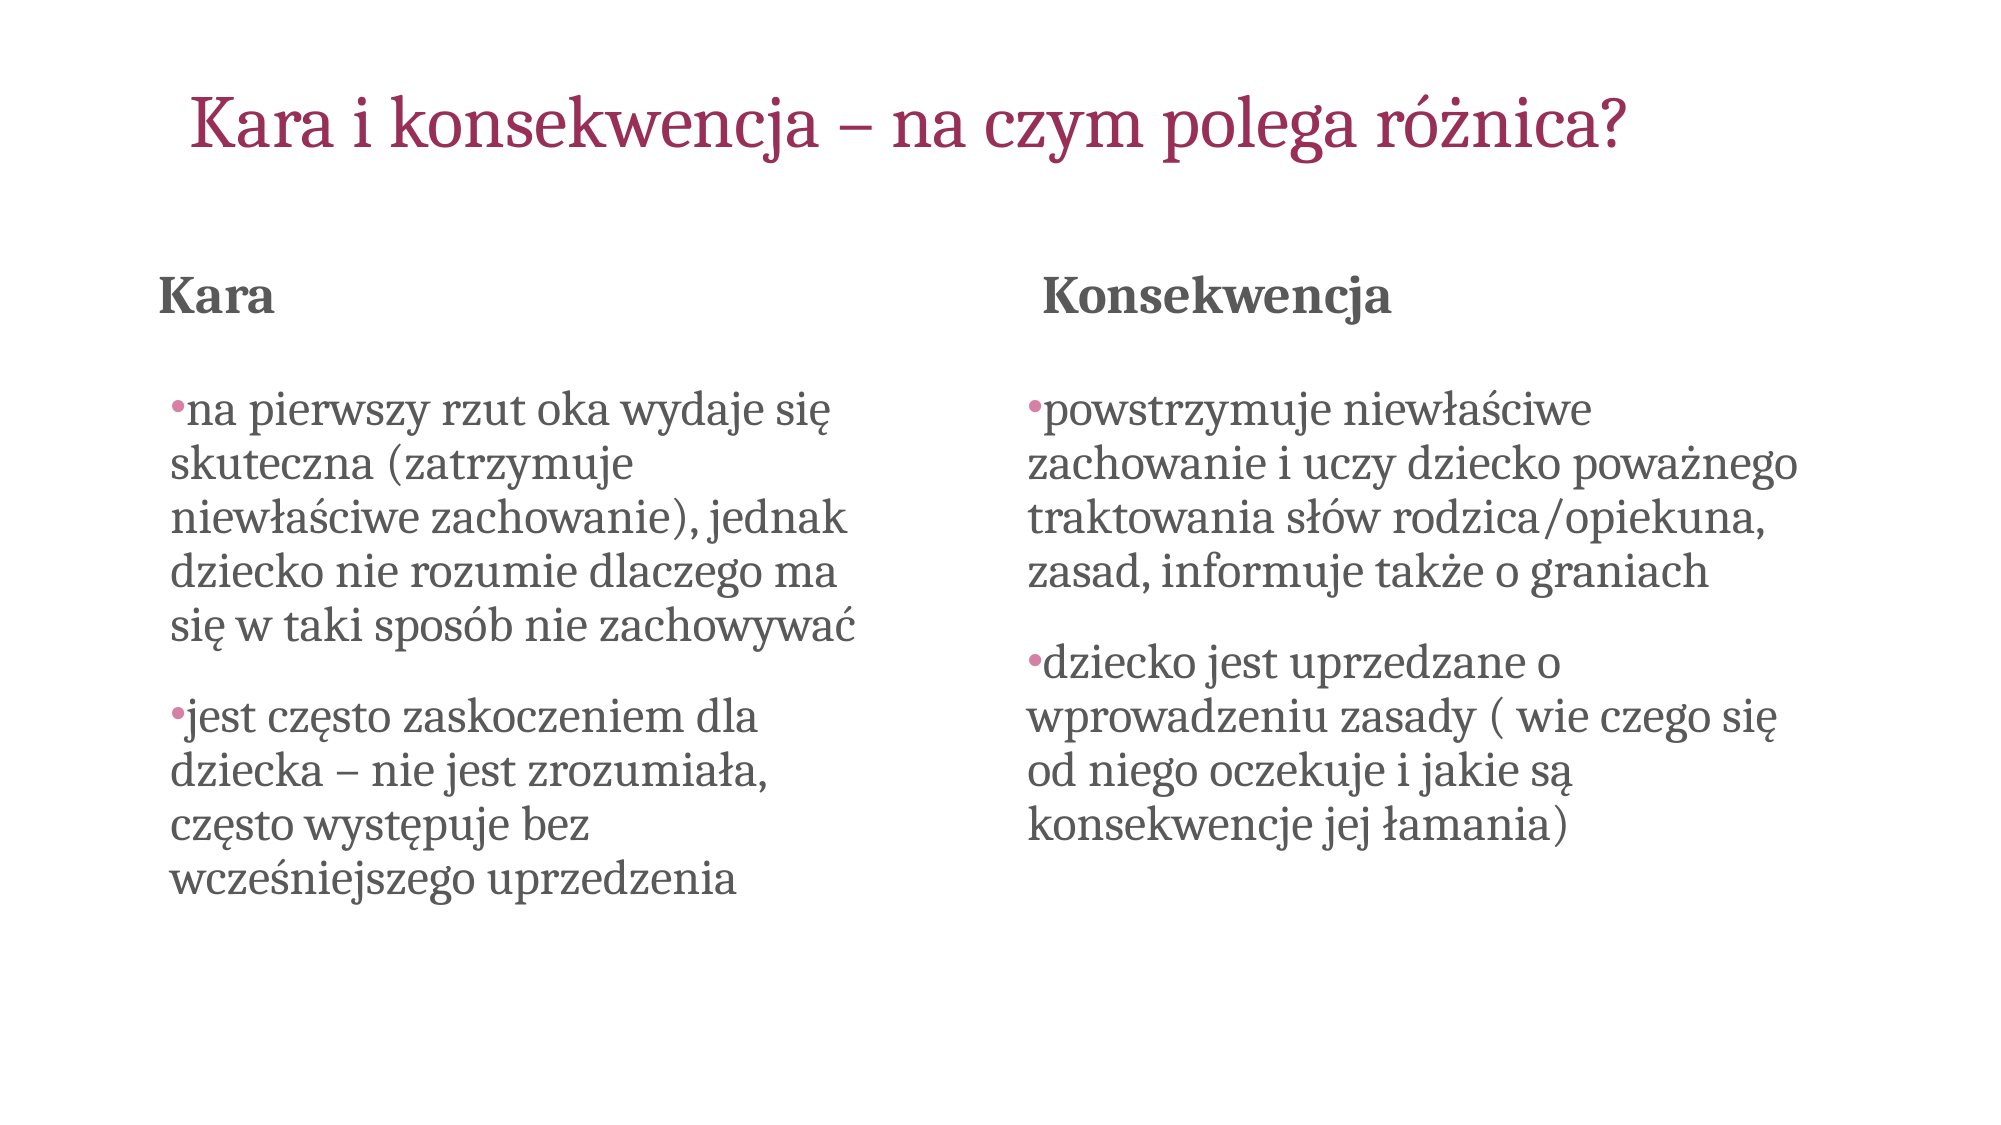

# Kara i konsekwencja – na czym polega różnica?
Kara
Konsekwencja
na pierwszy rzut oka wydaje się skuteczna (zatrzymuje niewłaściwe zachowanie), jednak dziecko nie rozumie dlaczego ma się w taki sposób nie zachowywać
jest często zaskoczeniem dla dziecka – nie jest zrozumiała, często występuje bez wcześniejszego uprzedzenia
powstrzymuje niewłaściwe zachowanie i uczy dziecko poważnego traktowania słów rodzica/opiekuna, zasad, informuje także o graniach
dziecko jest uprzedzane o wprowadzeniu zasady ( wie czego się od niego oczekuje i jakie są konsekwencje jej łamania)